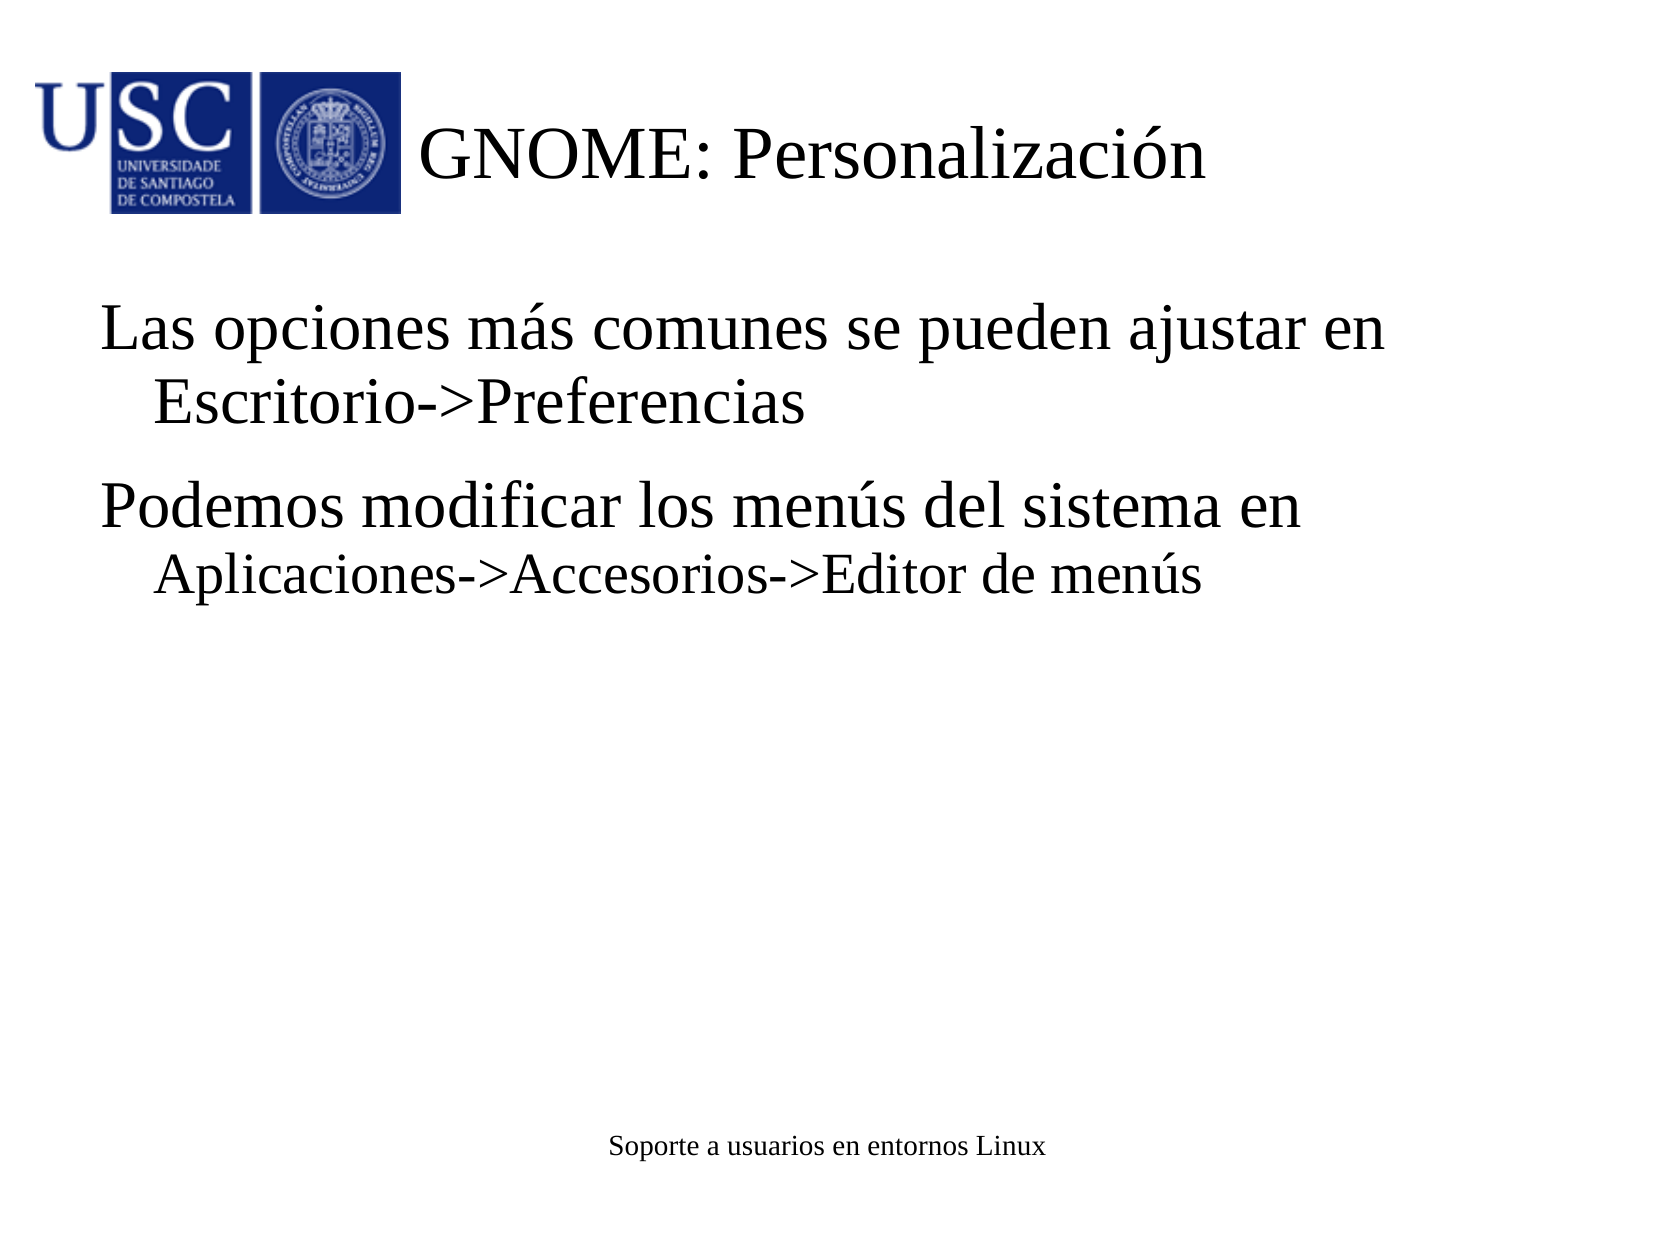

# GNOME: Personalización
Las opciones más comunes se pueden ajustar en Escritorio->Preferencias
Podemos modificar los menús del sistema en Aplicaciones->Accesorios->Editor de menús